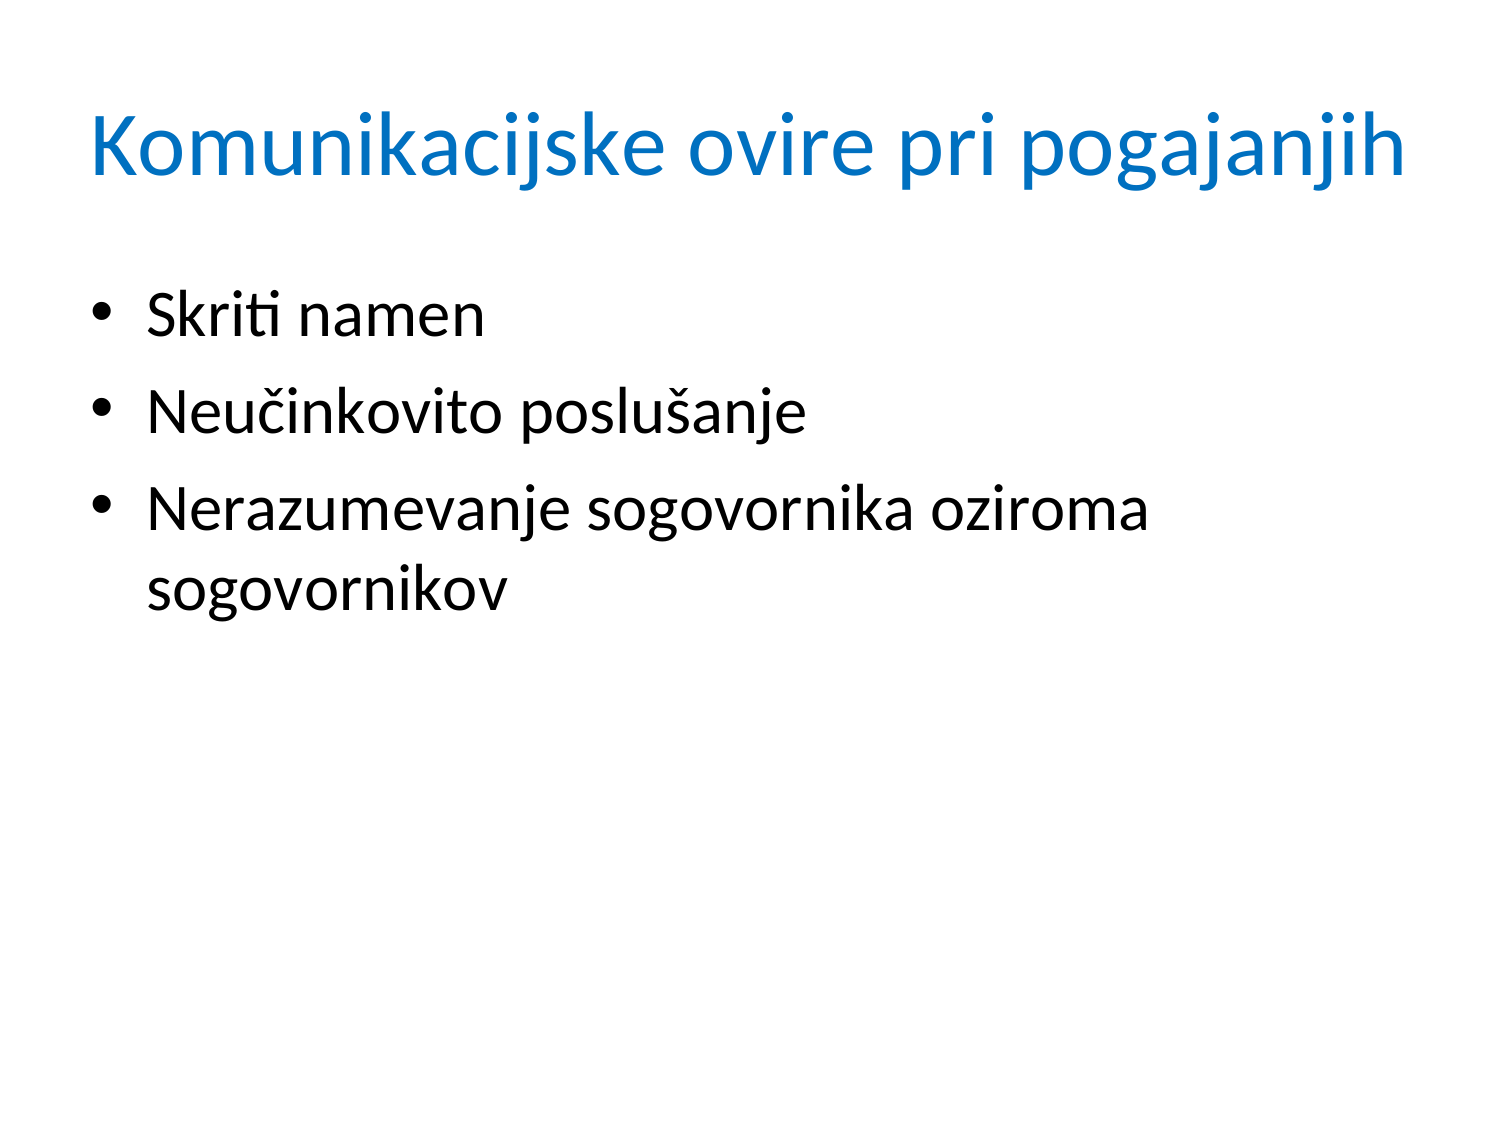

# Komunikacijske ovire pri pogajanjih
Skriti namen
Neučinkovito poslušanje
Nerazumevanje sogovornika oziroma sogovornikov